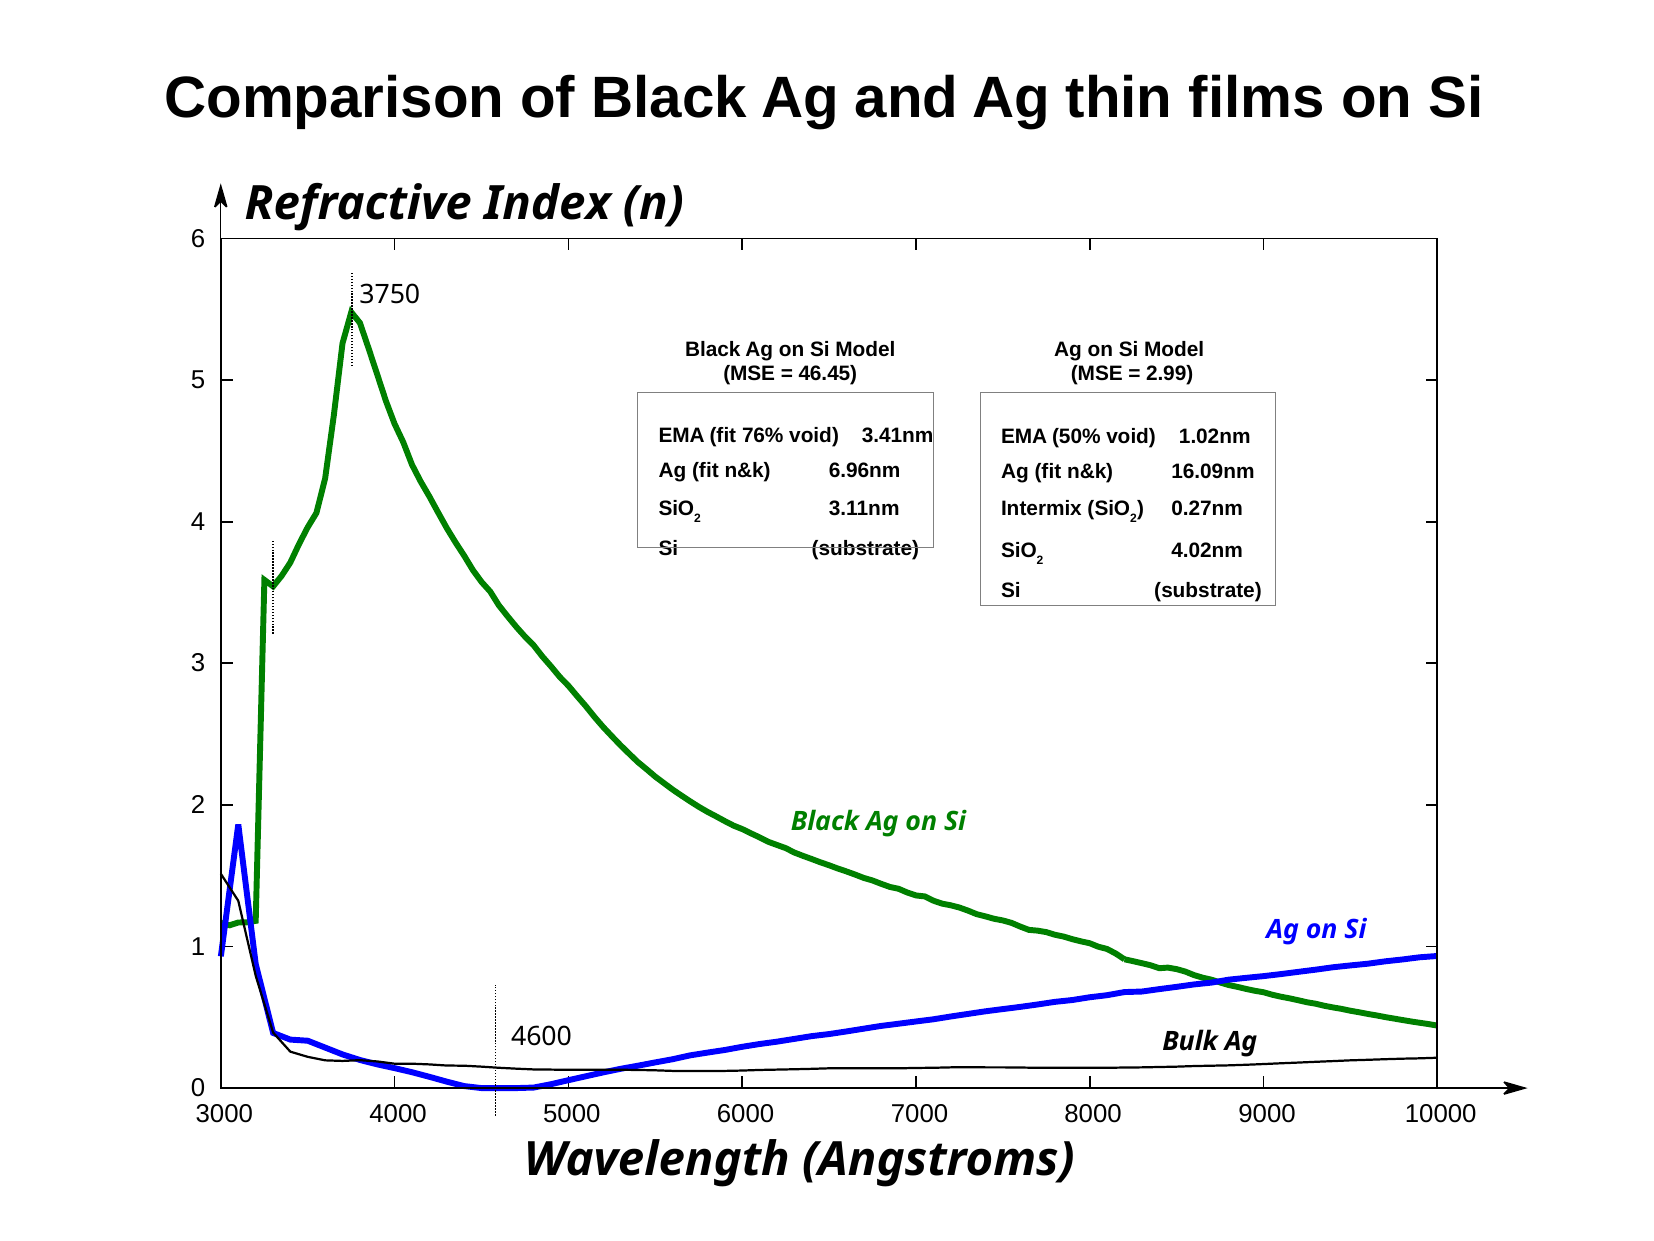

# Comparison of Black Ag and Ag thin films on Si
Black Ag on Si Model
(MSE = 46.45)
Ag on Si Model
(MSE = 2.99)
EMA (fit 76% void) 3.41nm
Ag (fit n&k)	 6.96nm
SiO2		 3.11nm
Si		 (substrate)
EMA (50% void) 1.02nm
Ag (fit n&k)	 16.09nm
Intermix (SiO2)	 0.27nm
SiO2		 4.02nm
Si		 (substrate)